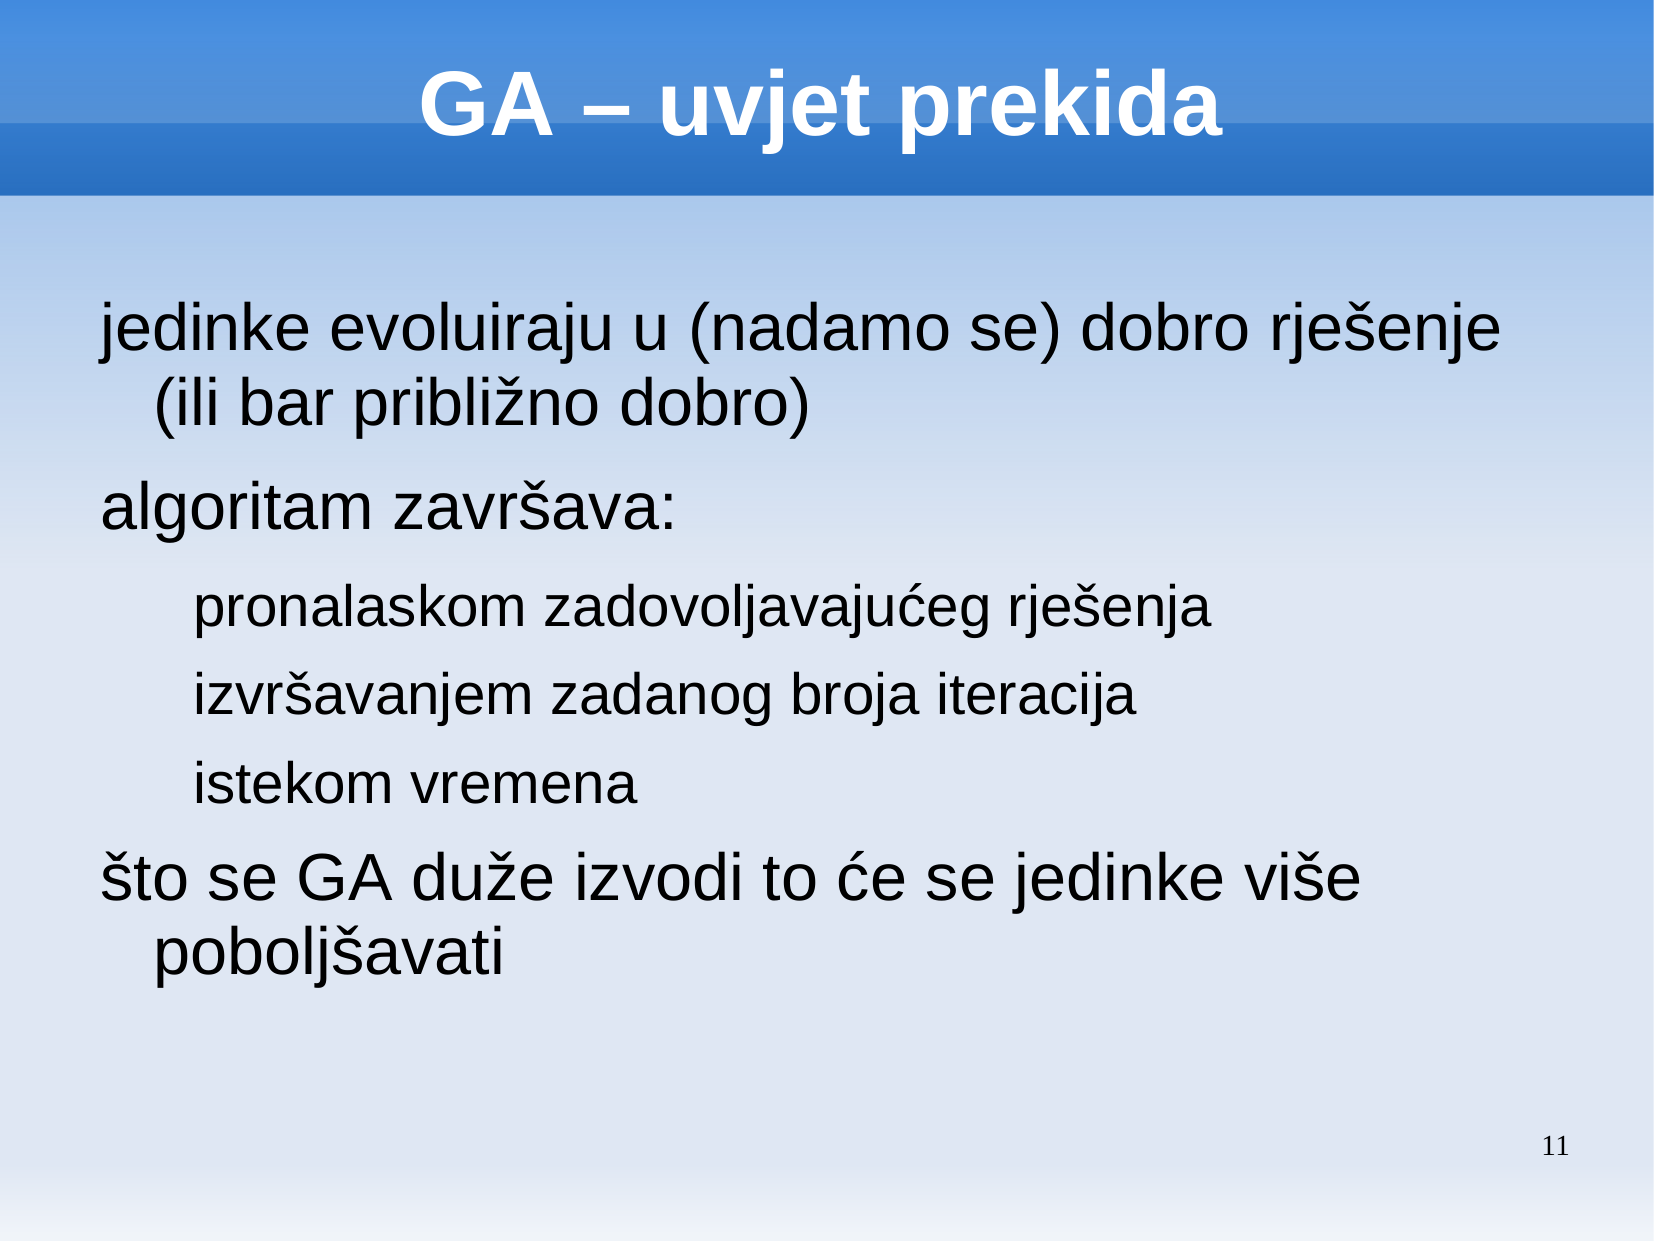

# GA – uvjet prekida
jedinke evoluiraju u (nadamo se) dobro rješenje (ili bar približno dobro)
algoritam završava:
 pronalaskom zadovoljavajućeg rješenja
 izvršavanjem zadanog broja iteracija
 istekom vremena
što se GA duže izvodi to će se jedinke više poboljšavati
11